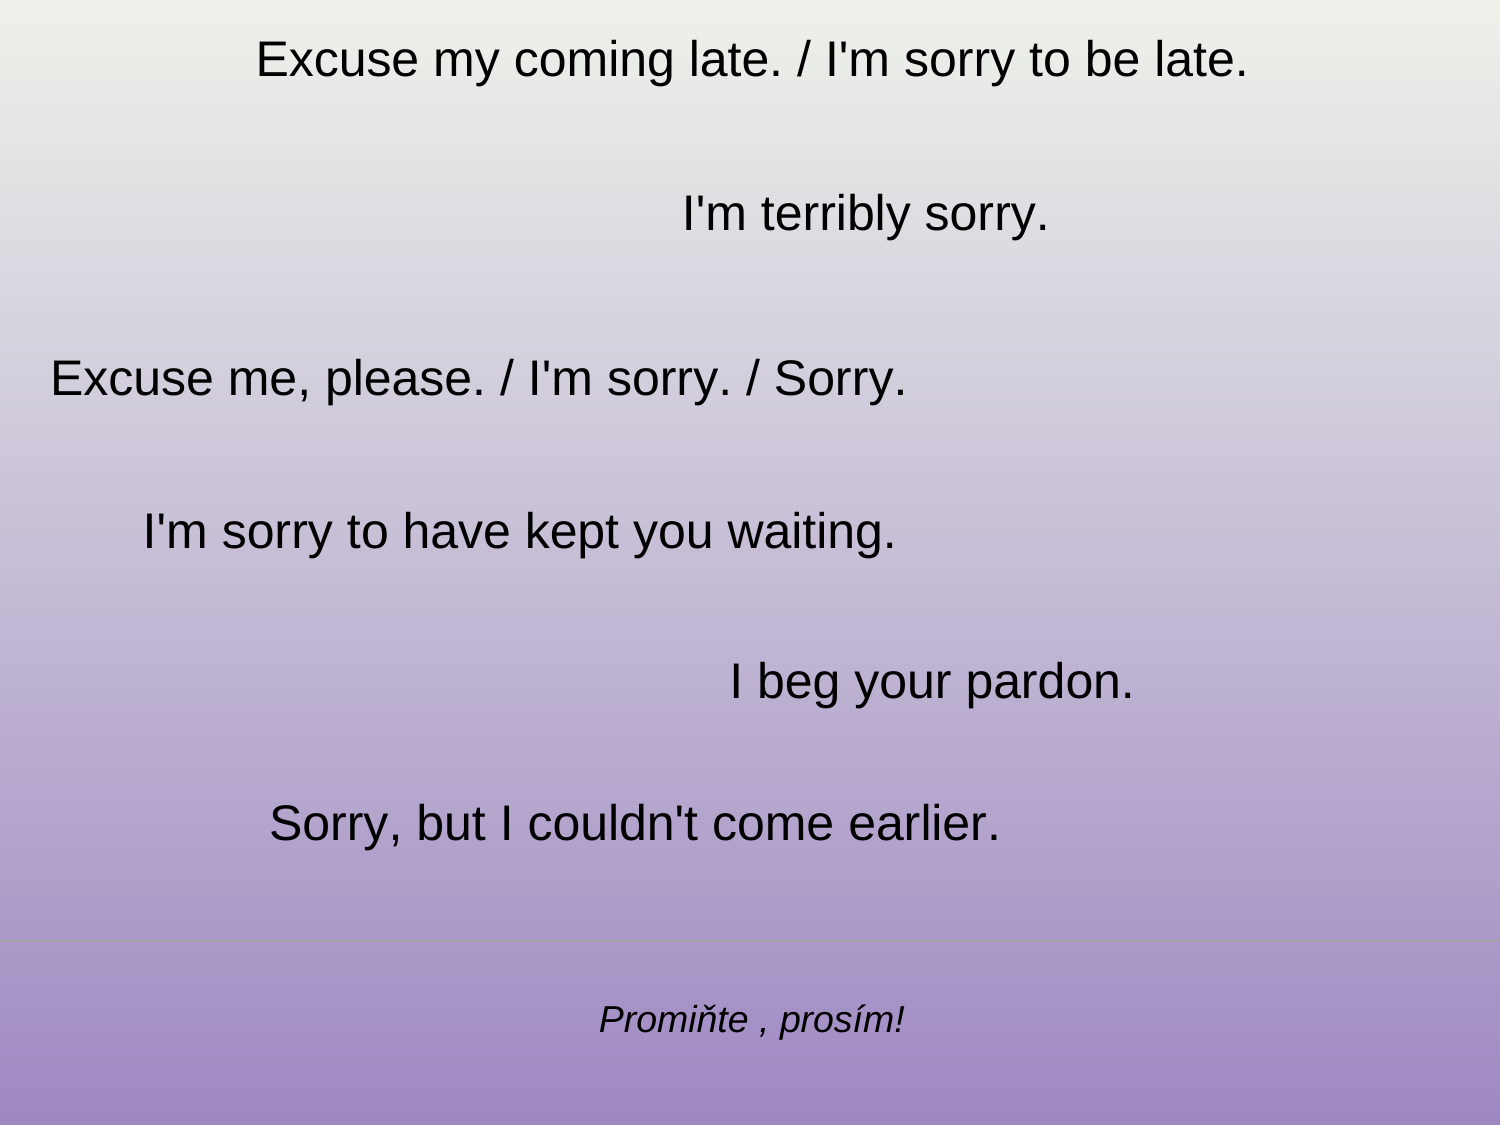

Excuse my coming late. / I'm sorry to be late.
I'm terribly sorry.
Excuse me, please. / I'm sorry. / Sorry.
I'm sorry to have kept you waiting.
I beg your pardon.
Sorry, but I couldn't come earlier.
Promiňte , prosím!